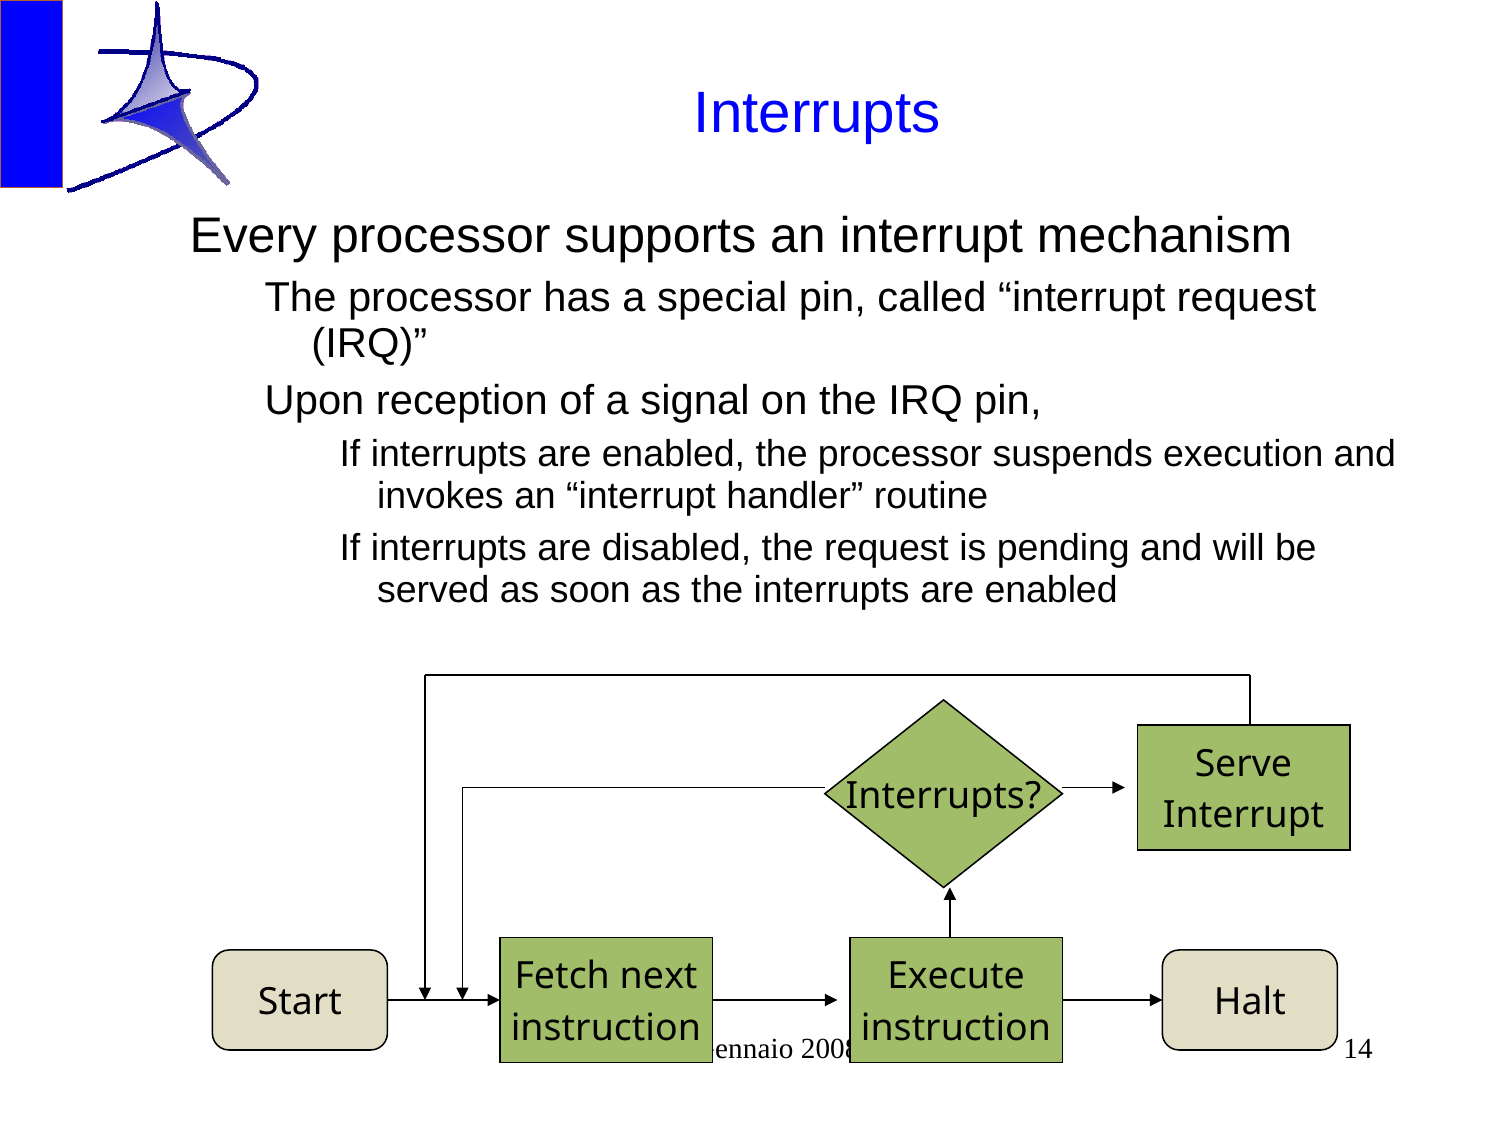

# Interrupts
Every processor supports an interrupt mechanism
The processor has a special pin, called “interrupt request (IRQ)”
Upon reception of a signal on the IRQ pin,
If interrupts are enabled, the processor suspends execution and invokes an “interrupt handler” routine
If interrupts are disabled, the request is pending and will be served as soon as the interrupts are enabled
Interrupts?
Serve
Interrupt
Fetch next
instruction
Execute
instruction
Start
Halt
ERI Gennaio 2008
14